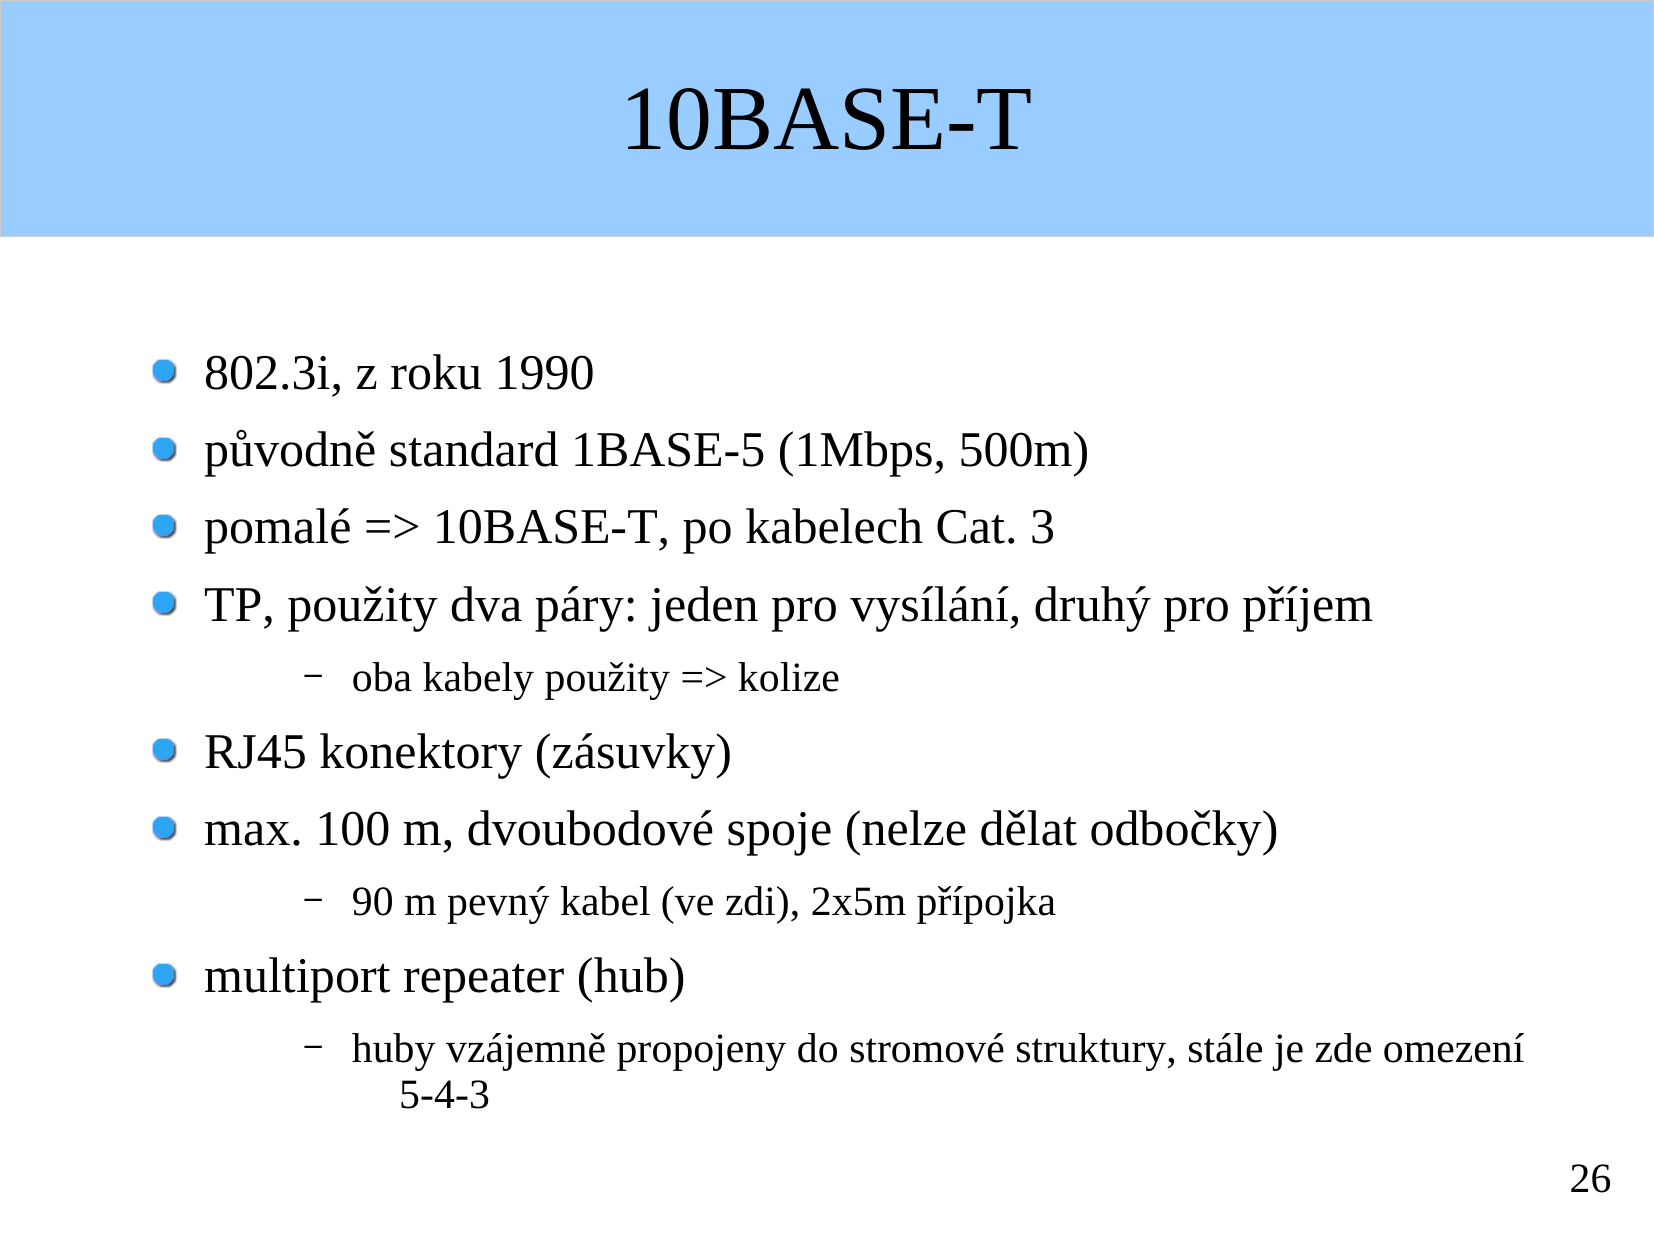

# 10BASE-T
802.3i, z roku 1990
původně standard 1BASE-5 (1Mbps, 500m)
pomalé => 10BASE-T, po kabelech Cat. 3
TP, použity dva páry: jeden pro vysílání, druhý pro příjem
oba kabely použity => kolize
RJ45 konektory (zásuvky)
max. 100 m, dvoubodové spoje (nelze dělat odbočky)
90 m pevný kabel (ve zdi), 2x5m přípojka
multiport repeater (hub)
huby vzájemně propojeny do stromové struktury, stále je zde omezení 5-4-3